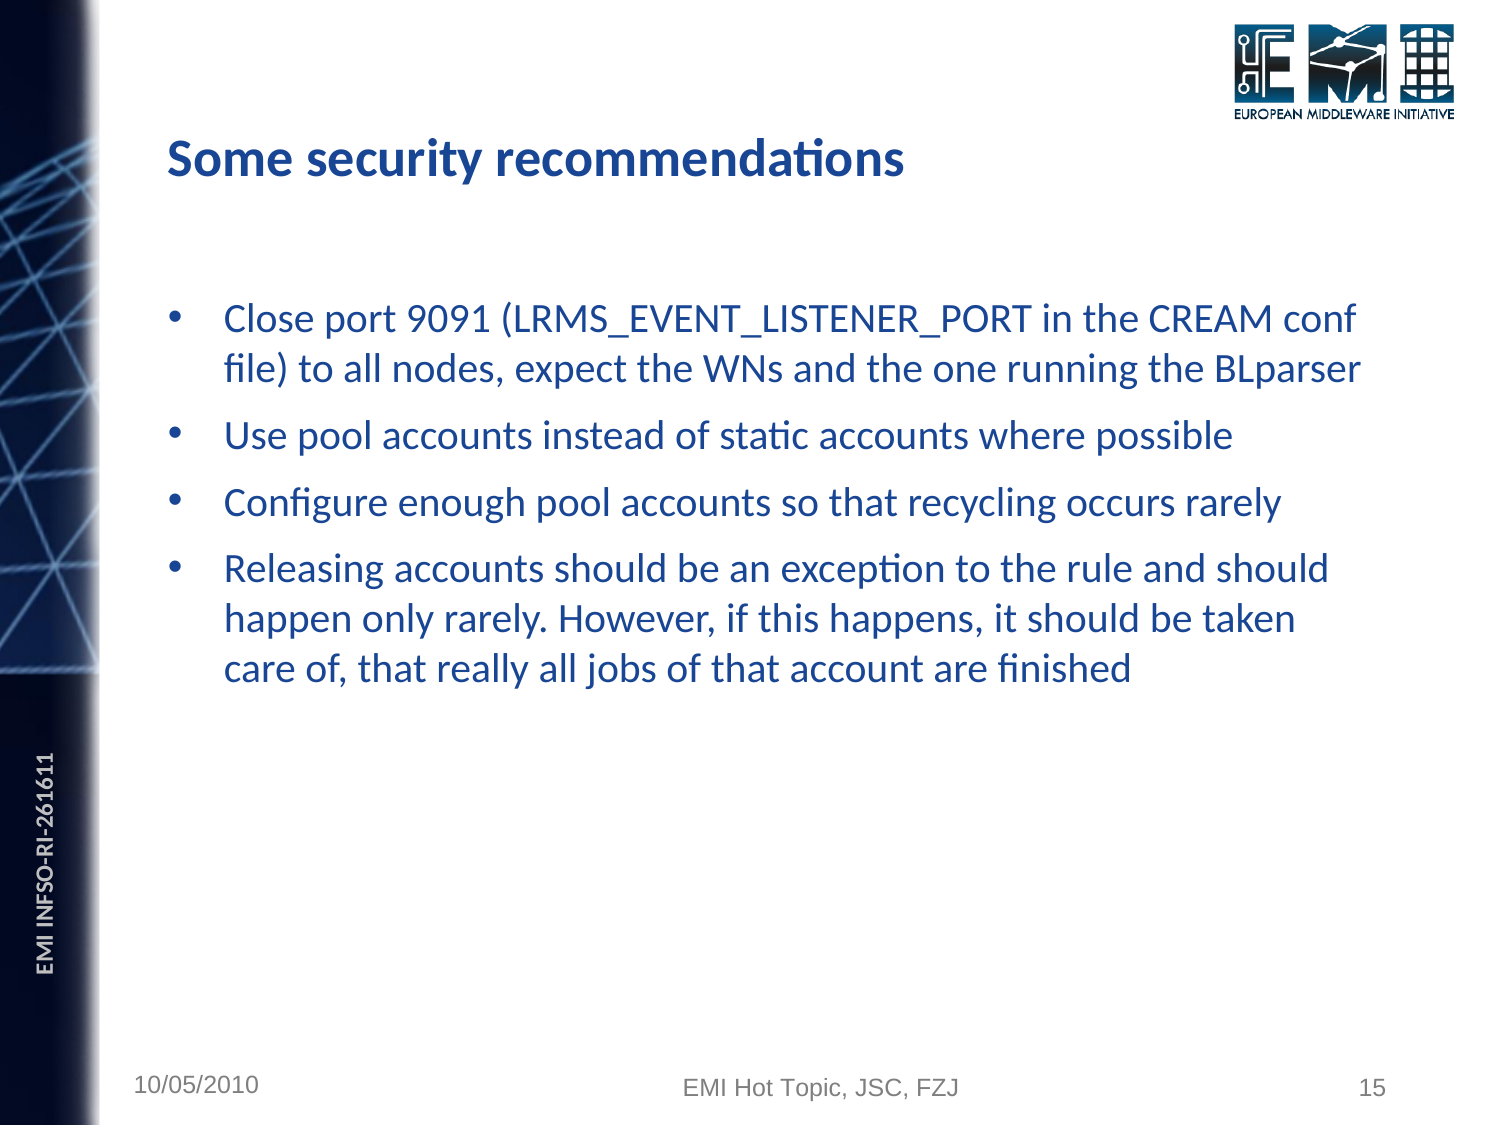

Some security recommendations
# Close port 9091 (LRMS_EVENT_LISTENER_PORT in the CREAM conf file) to all nodes, expect the WNs and the one running the BLparser
Use pool accounts instead of static accounts where possible
Configure enough pool accounts so that recycling occurs rarely
Releasing accounts should be an exception to the rule and should happen only rarely. However, if this happens, it should be taken care of, that really all jobs of that account are finished
10/05/2010
EMI Hot Topic, JSC, FZJ